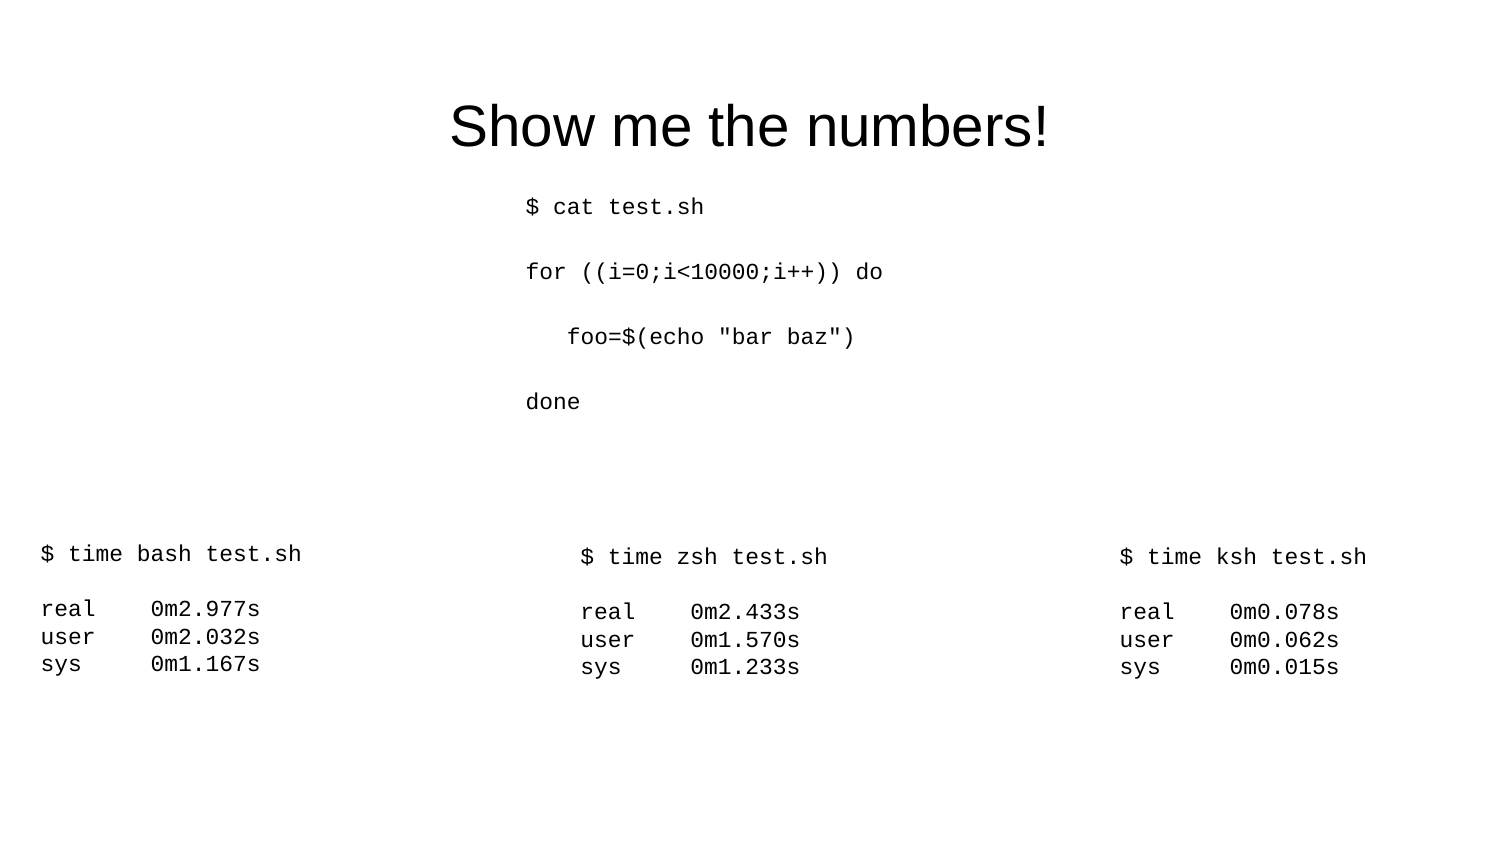

# Show me the numbers!
$ cat test.sh
for ((i=0;i<10000;i++)) do
 foo=$(echo "bar baz")
done
$ time bash test.sh
real 0m2.977s
user 0m2.032s
sys 0m1.167s
$ time zsh test.sh
real 0m2.433s
user 0m1.570s
sys 0m1.233s
$ time ksh test.sh
real 0m0.078s
user 0m0.062s
sys 0m0.015s